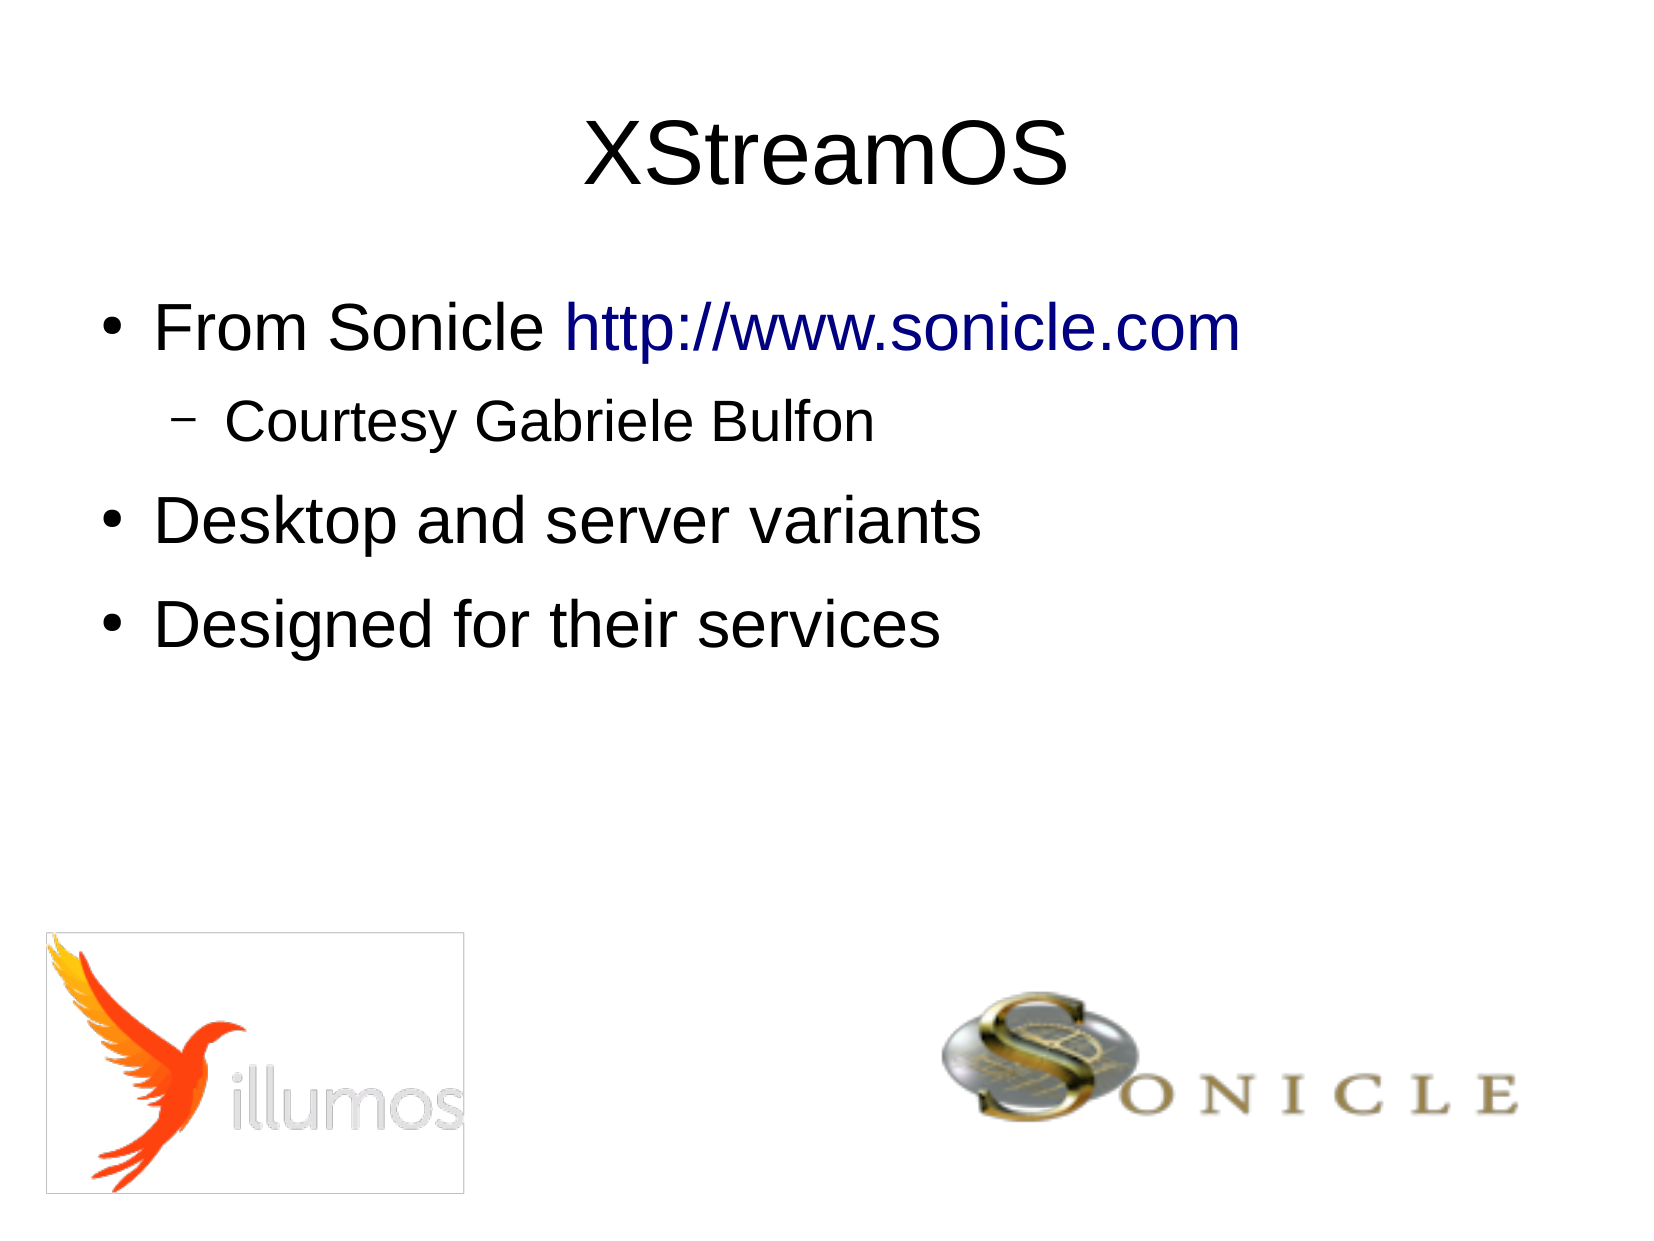

# XStreamOS
From Sonicle http://www.sonicle.com
Courtesy Gabriele Bulfon
Desktop and server variants
Designed for their services